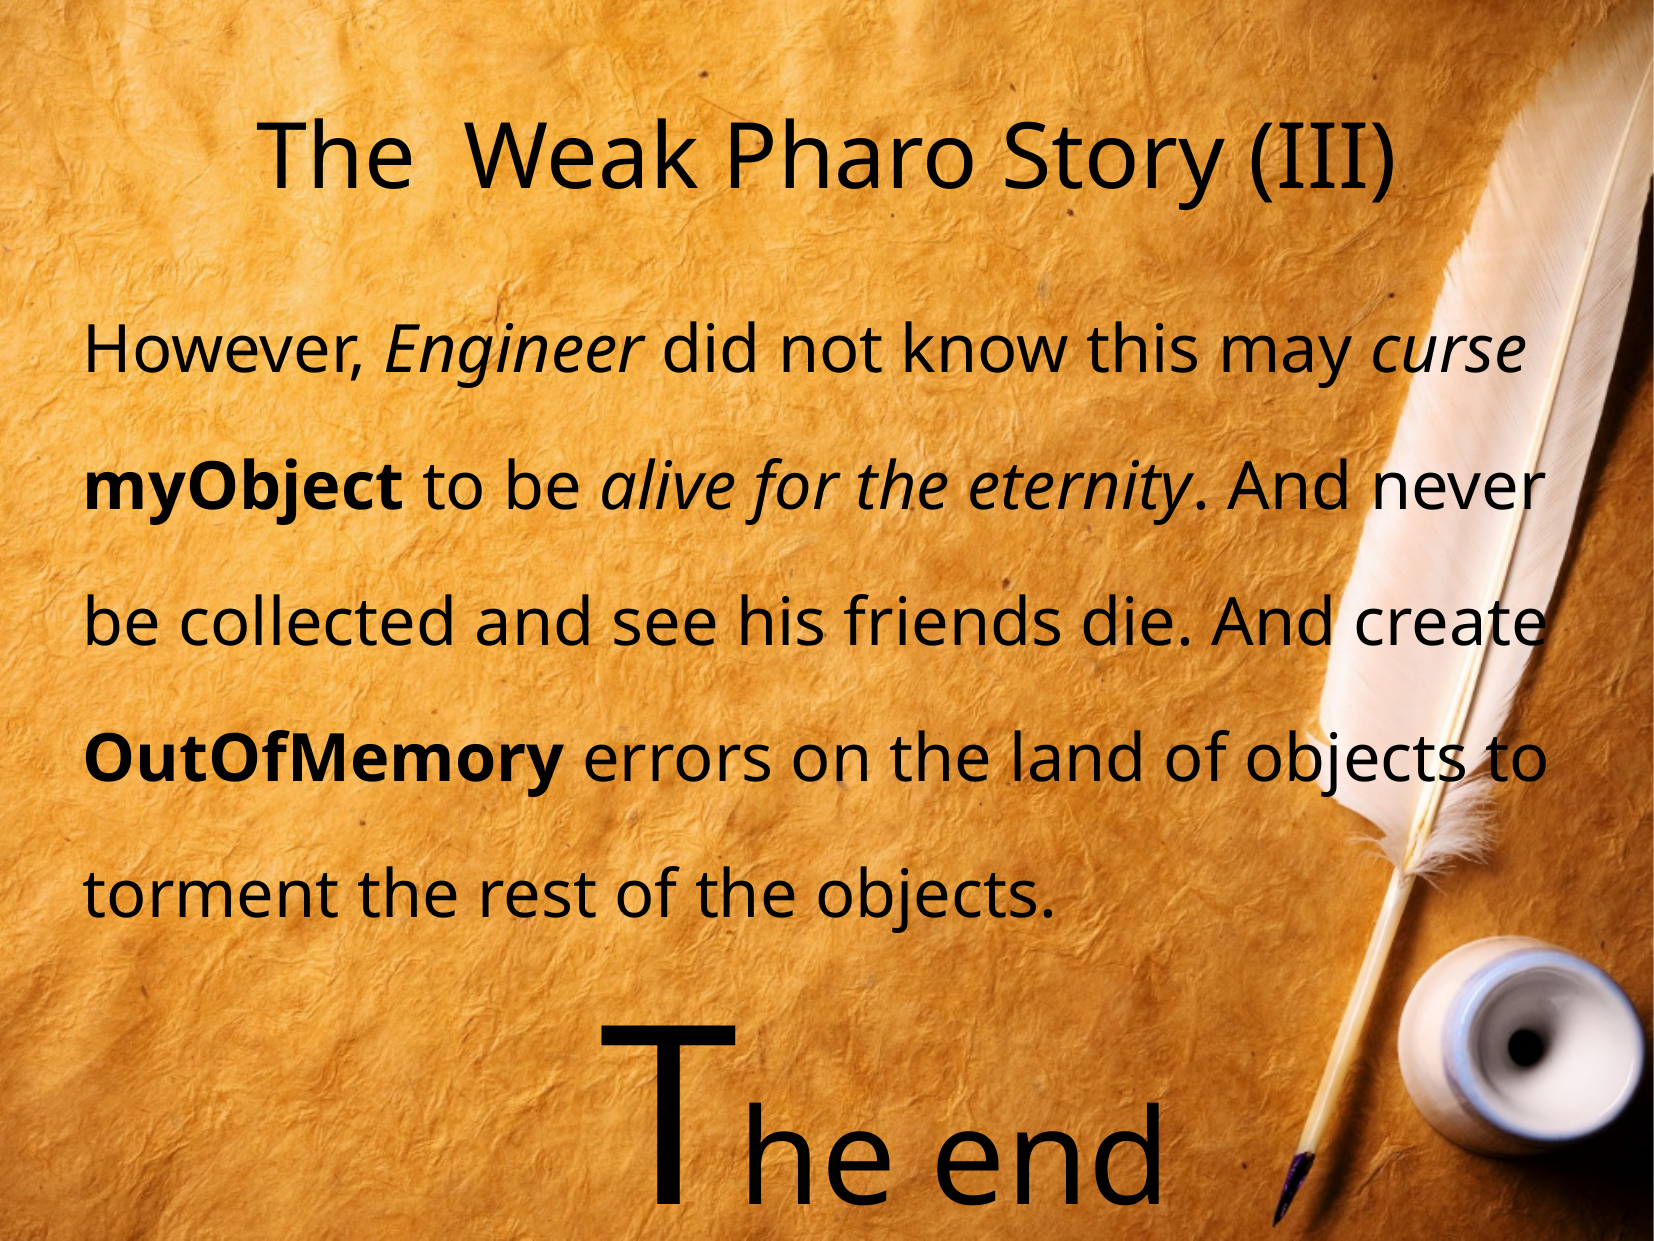

# The Weak Pharo Story (III)
However, Engineer did not know this may curse myObject to be alive for the eternity. And never be collected and see his friends die. And create OutOfMemory errors on the land of objects to torment the rest of the objects.
The end